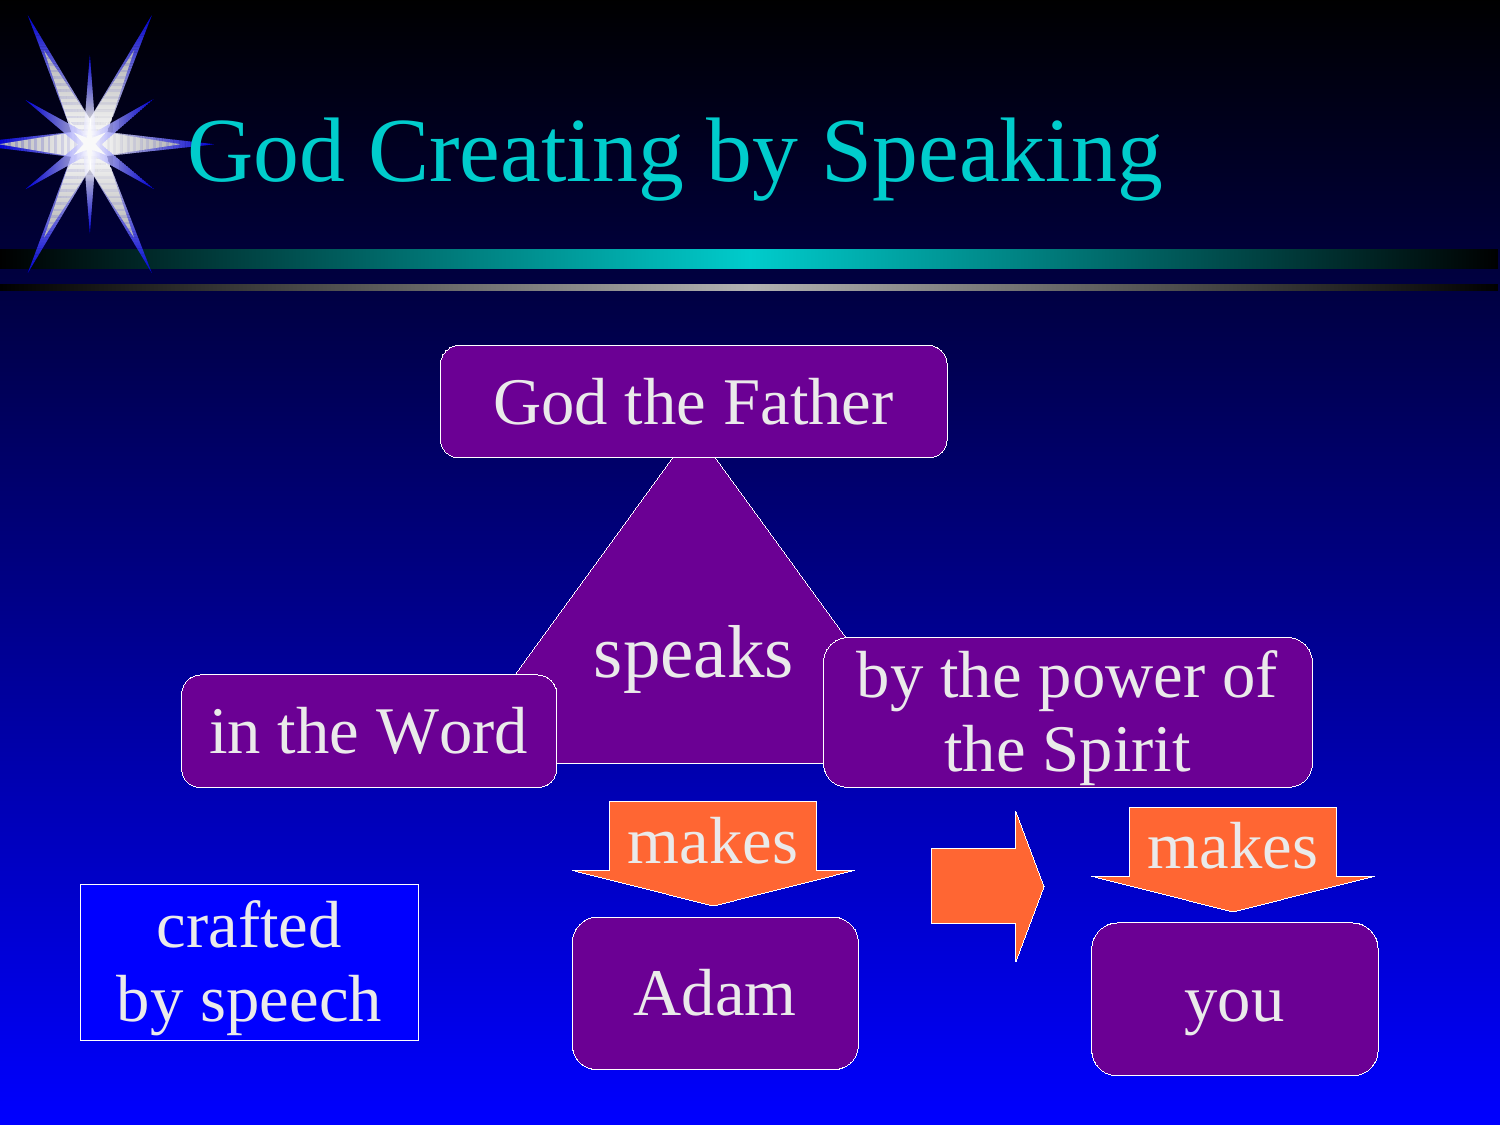

# God Creating by Speaking
God the Father
speaks
by the power of
the Spirit
in the Word
makes
Adam
makes
you
crafted
by speech